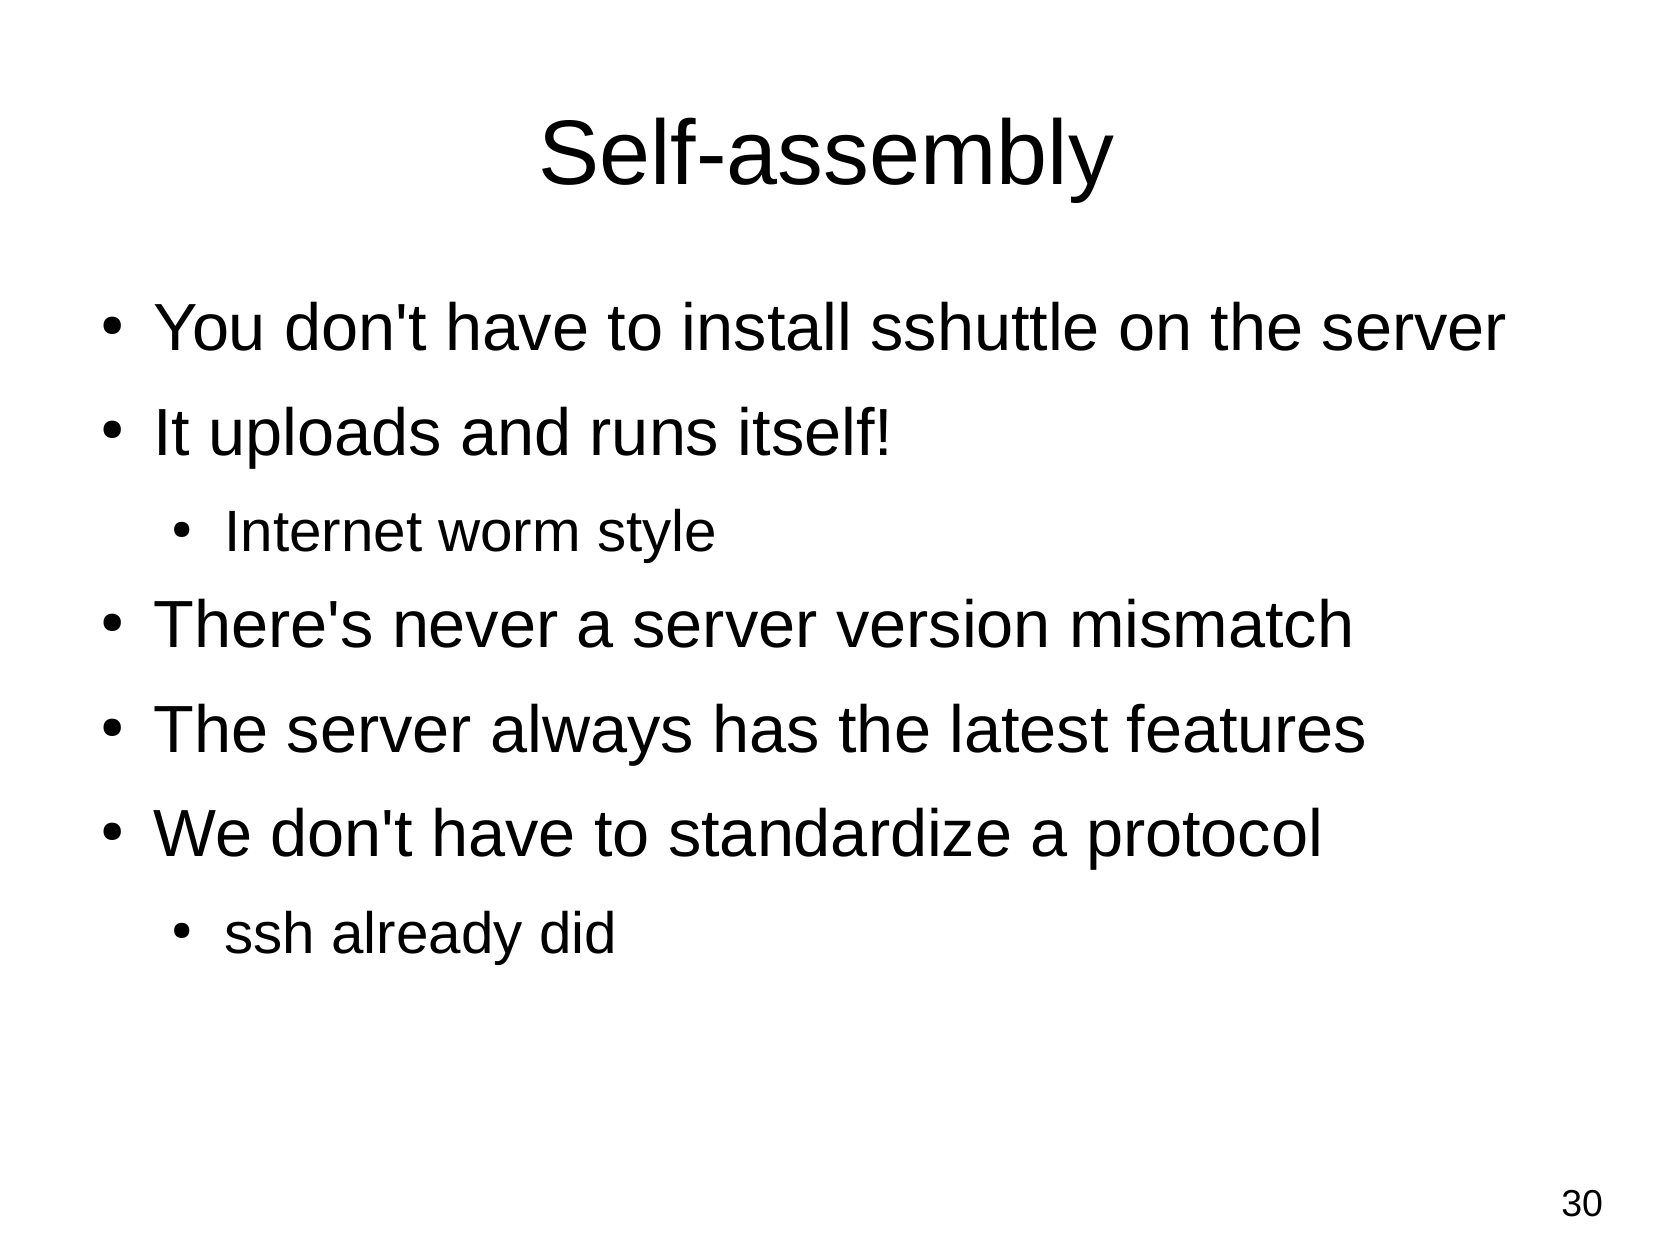

# Self-assembly
You don't have to install sshuttle on the server
It uploads and runs itself!
Internet worm style
There's never a server version mismatch
The server always has the latest features
We don't have to standardize a protocol
ssh already did
30